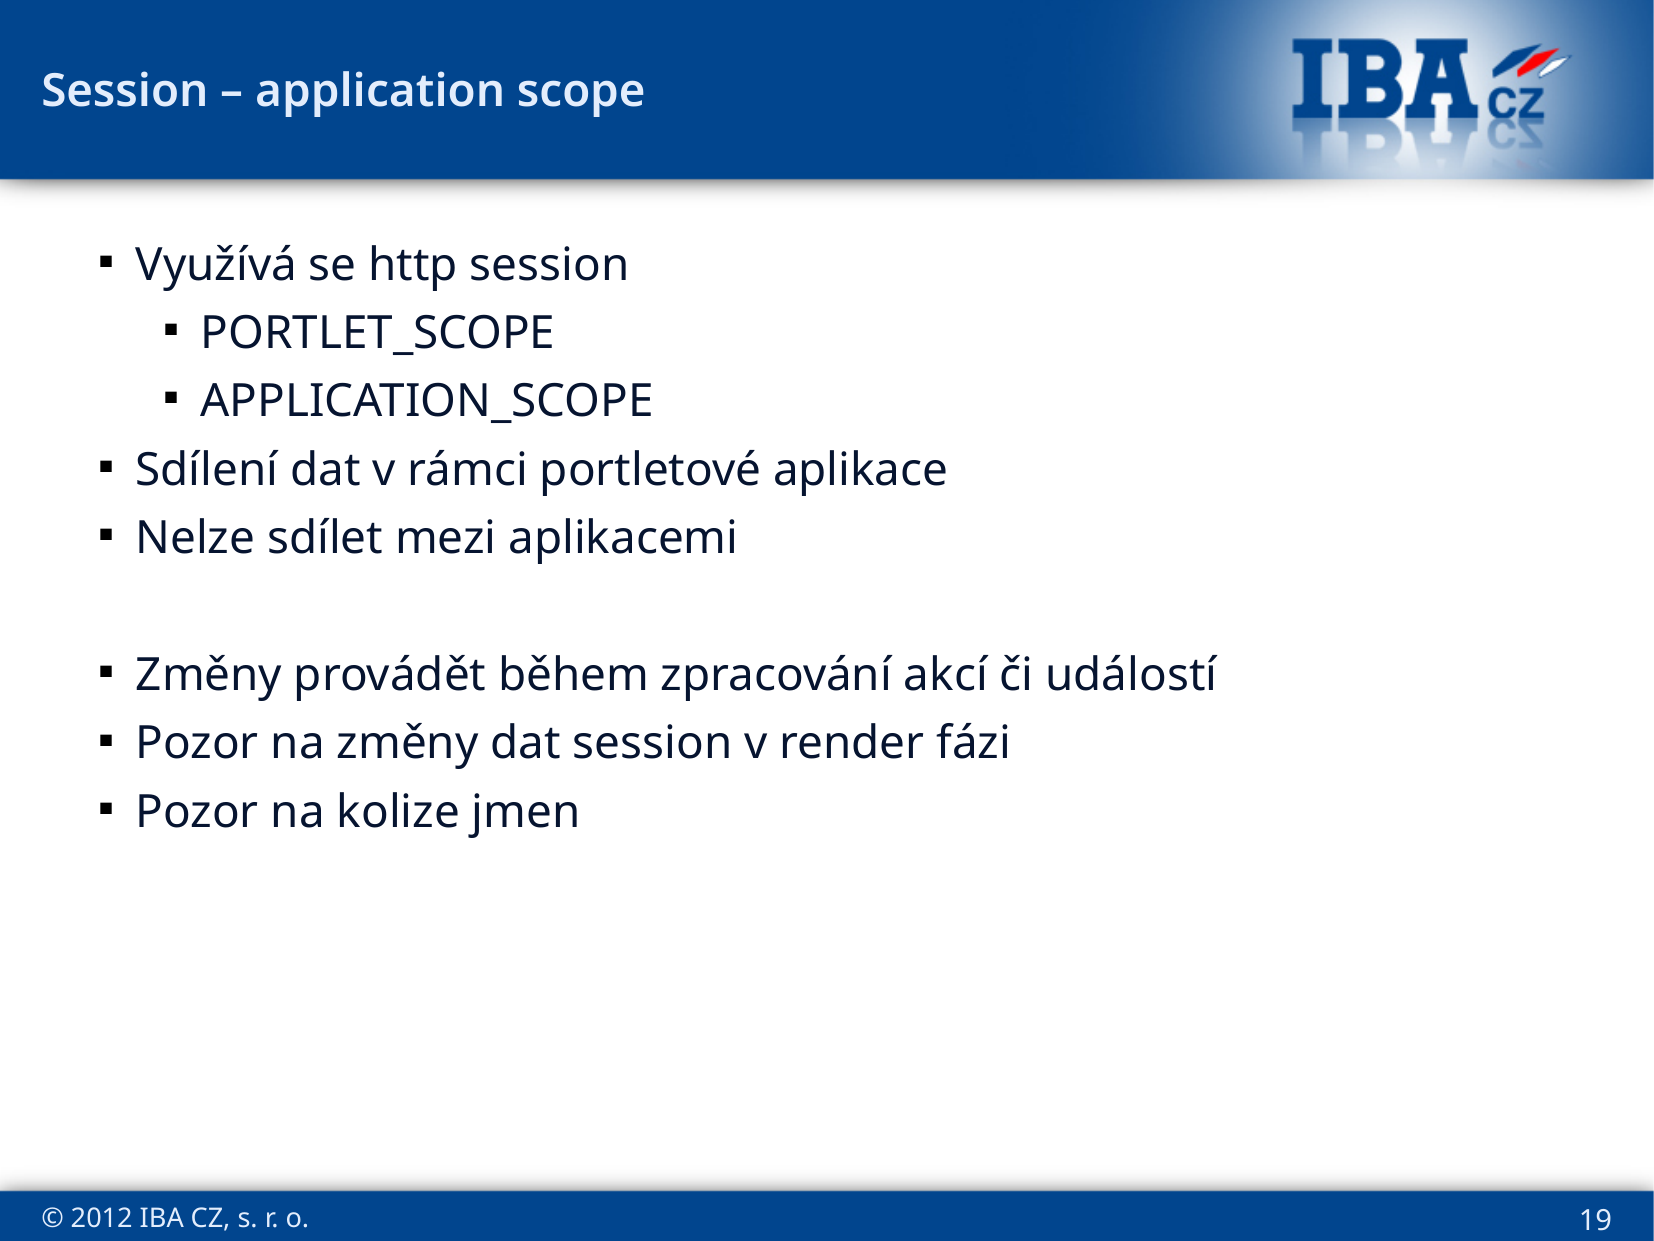

# Session – application scope
Využívá se http session
PORTLET_SCOPE
APPLICATION_SCOPE
Sdílení dat v rámci portletové aplikace
Nelze sdílet mezi aplikacemi
Změny provádět během zpracování akcí či událostí
Pozor na změny dat session v render fázi
Pozor na kolize jmen
19